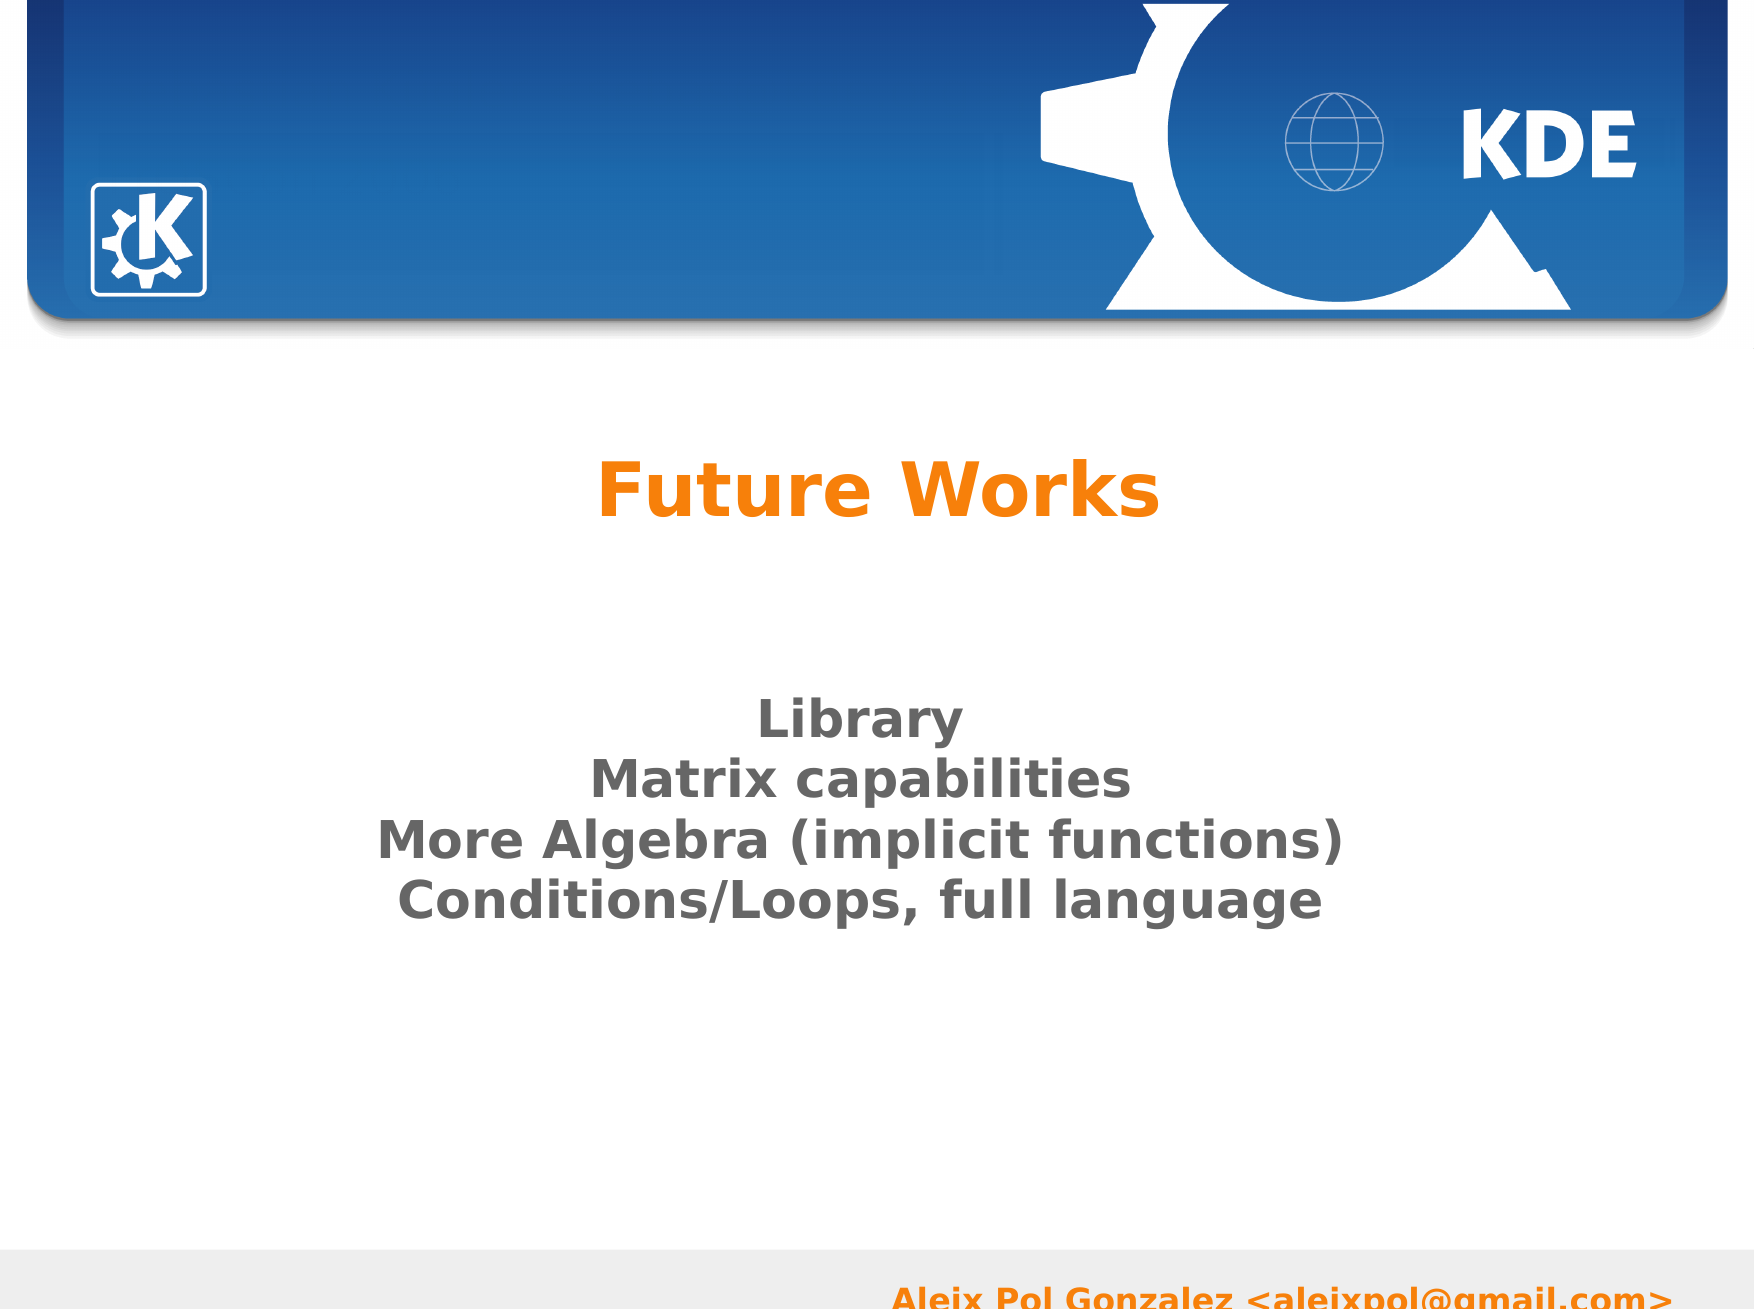

Future Works
Library
Matrix capabilities
More Algebra (implicit functions)
Conditions/Loops, full language